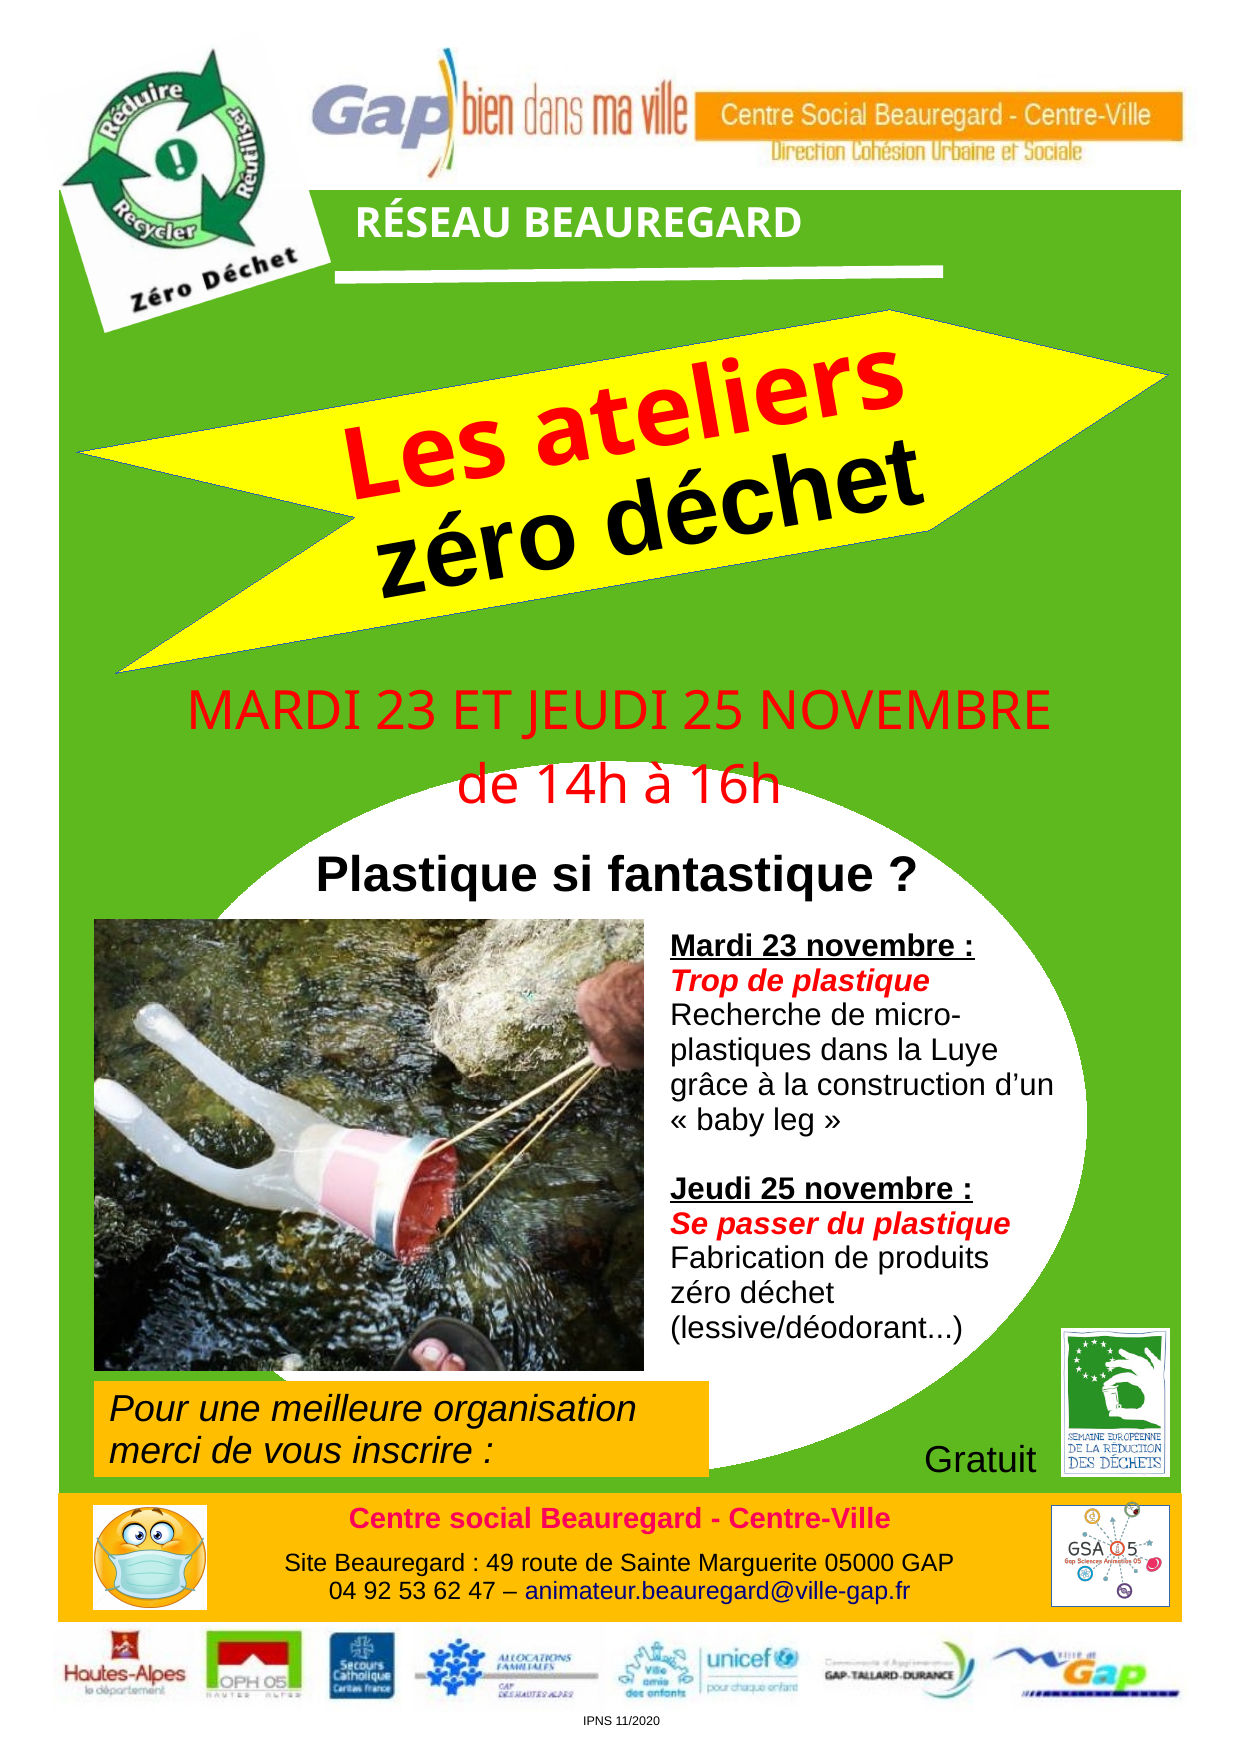

RÉSEAU BEAUREGARD
Les ateliers
zéro déchet
MARDI 23 ET JEUDI 25 NOVEMBRE
de 14h à 16h
Plastique si fantastique ?
Mardi 23 novembre :
Trop de plastique
Recherche de micro-plastiques dans la Luye grâce à la construction d’un « baby leg »
Jeudi 25 novembre :
Se passer du plastique
Fabrication de produits
zéro déchet (lessive/déodorant...)
Pour une meilleure organisation
merci de vous inscrire :
Gratuit
Centre social Beauregard - Centre-Ville
Site Beauregard : 49 route de Sainte Marguerite 05000 GAP
04 92 53 62 47 – animateur.beauregard@ville-gap.fr
IPNS 11/2020